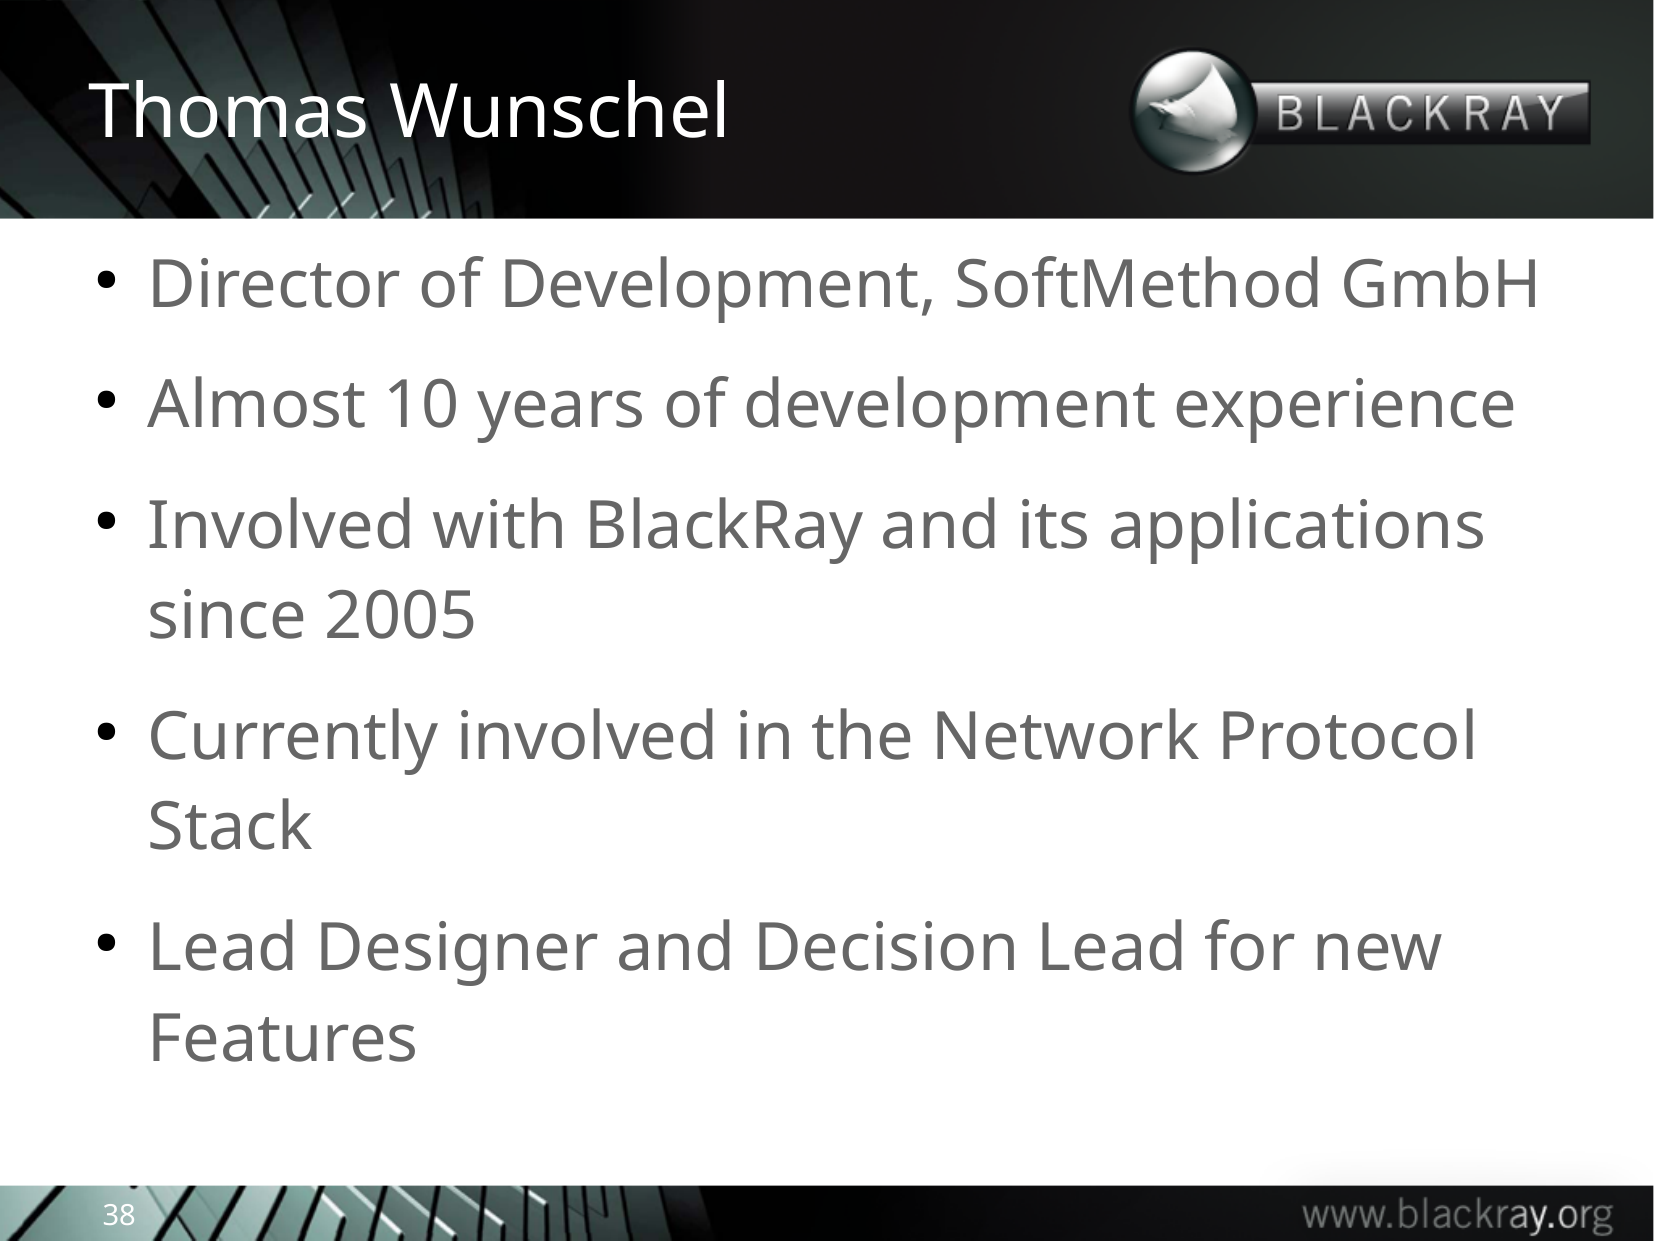

# Thomas Wunschel
Director of Development, SoftMethod GmbH
Almost 10 years of development experience
Involved with BlackRay and its applications since 2005
Currently involved in the Network Protocol Stack
Lead Designer and Decision Lead for new Features